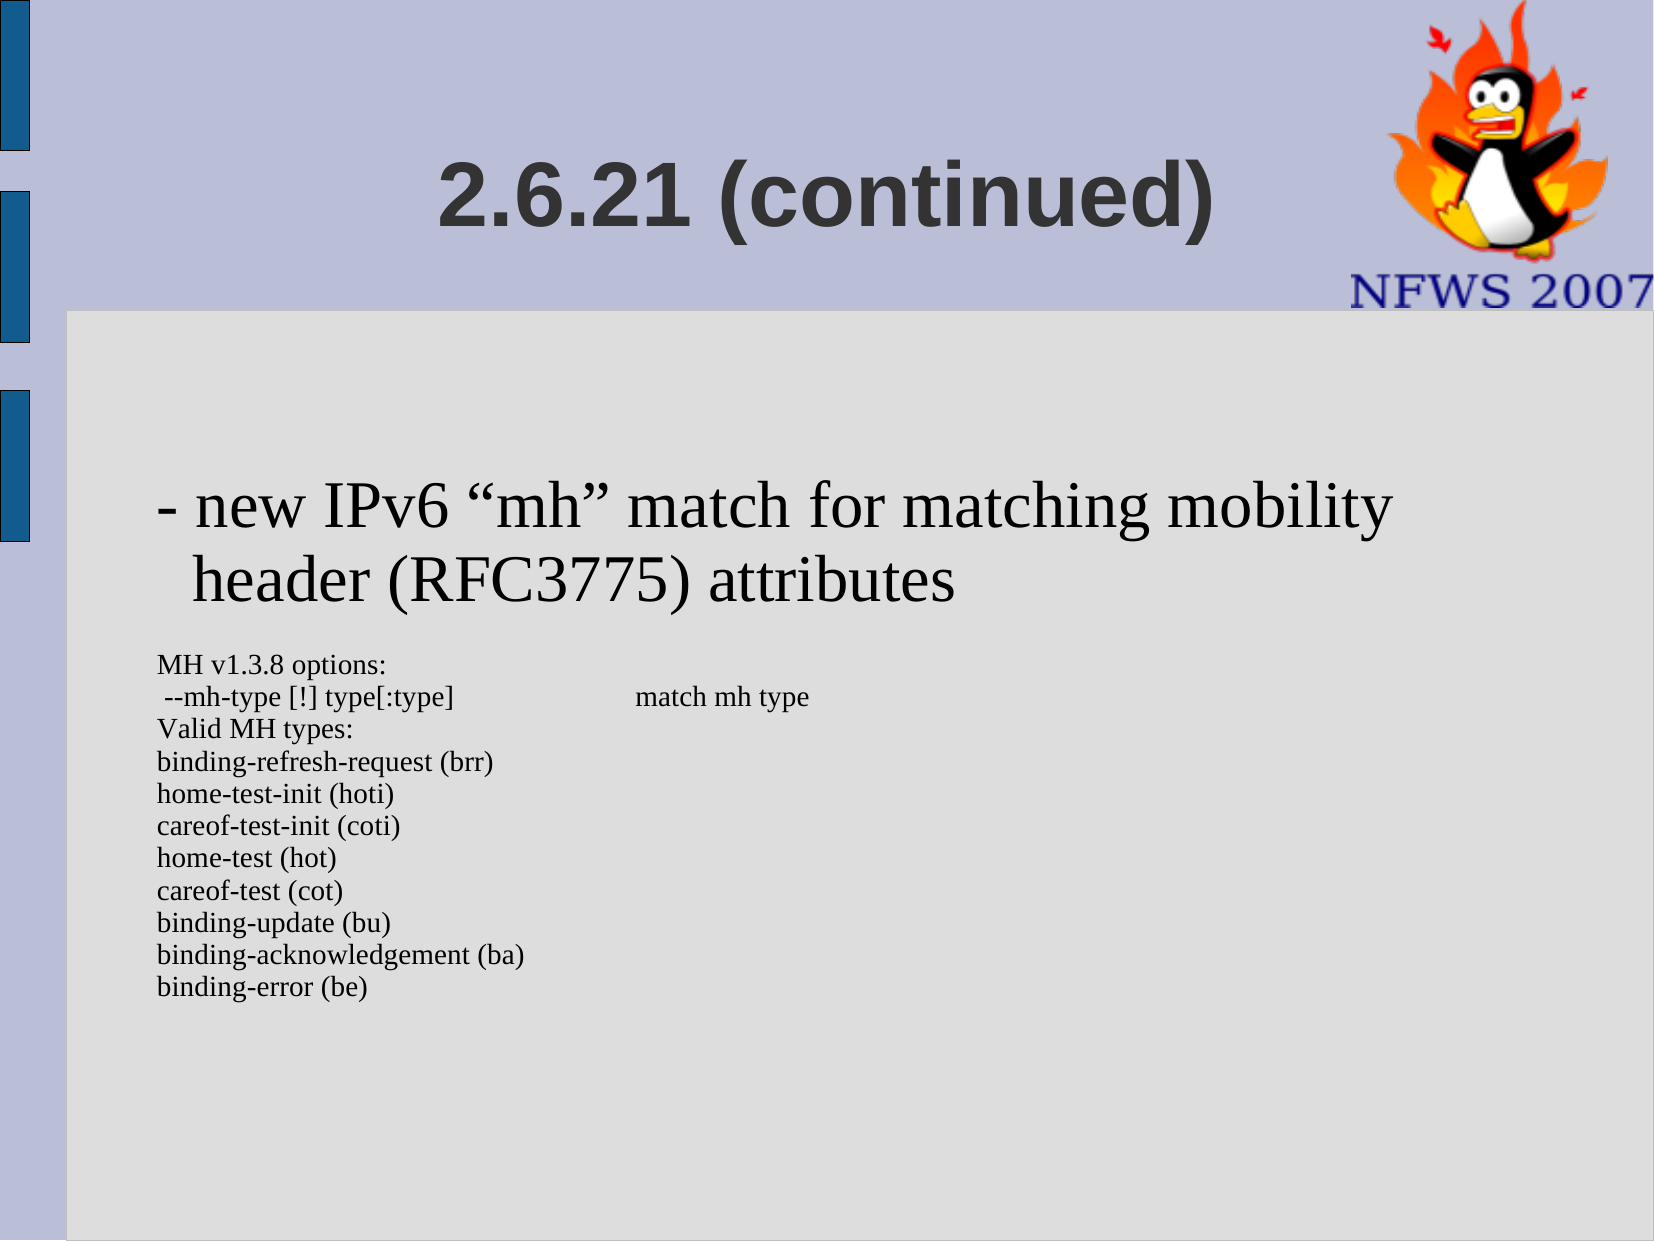

# 2.6.21 (continued)
- new IPv6 “mh” match for matching mobility header (RFC3775) attributes
MH v1.3.8 options:
 --mh-type [!] type[:type]			match mh type
Valid MH types:
binding-refresh-request (brr)
home-test-init (hoti)
careof-test-init (coti)
home-test (hot)
careof-test (cot)
binding-update (bu)
binding-acknowledgement (ba)
binding-error (be)